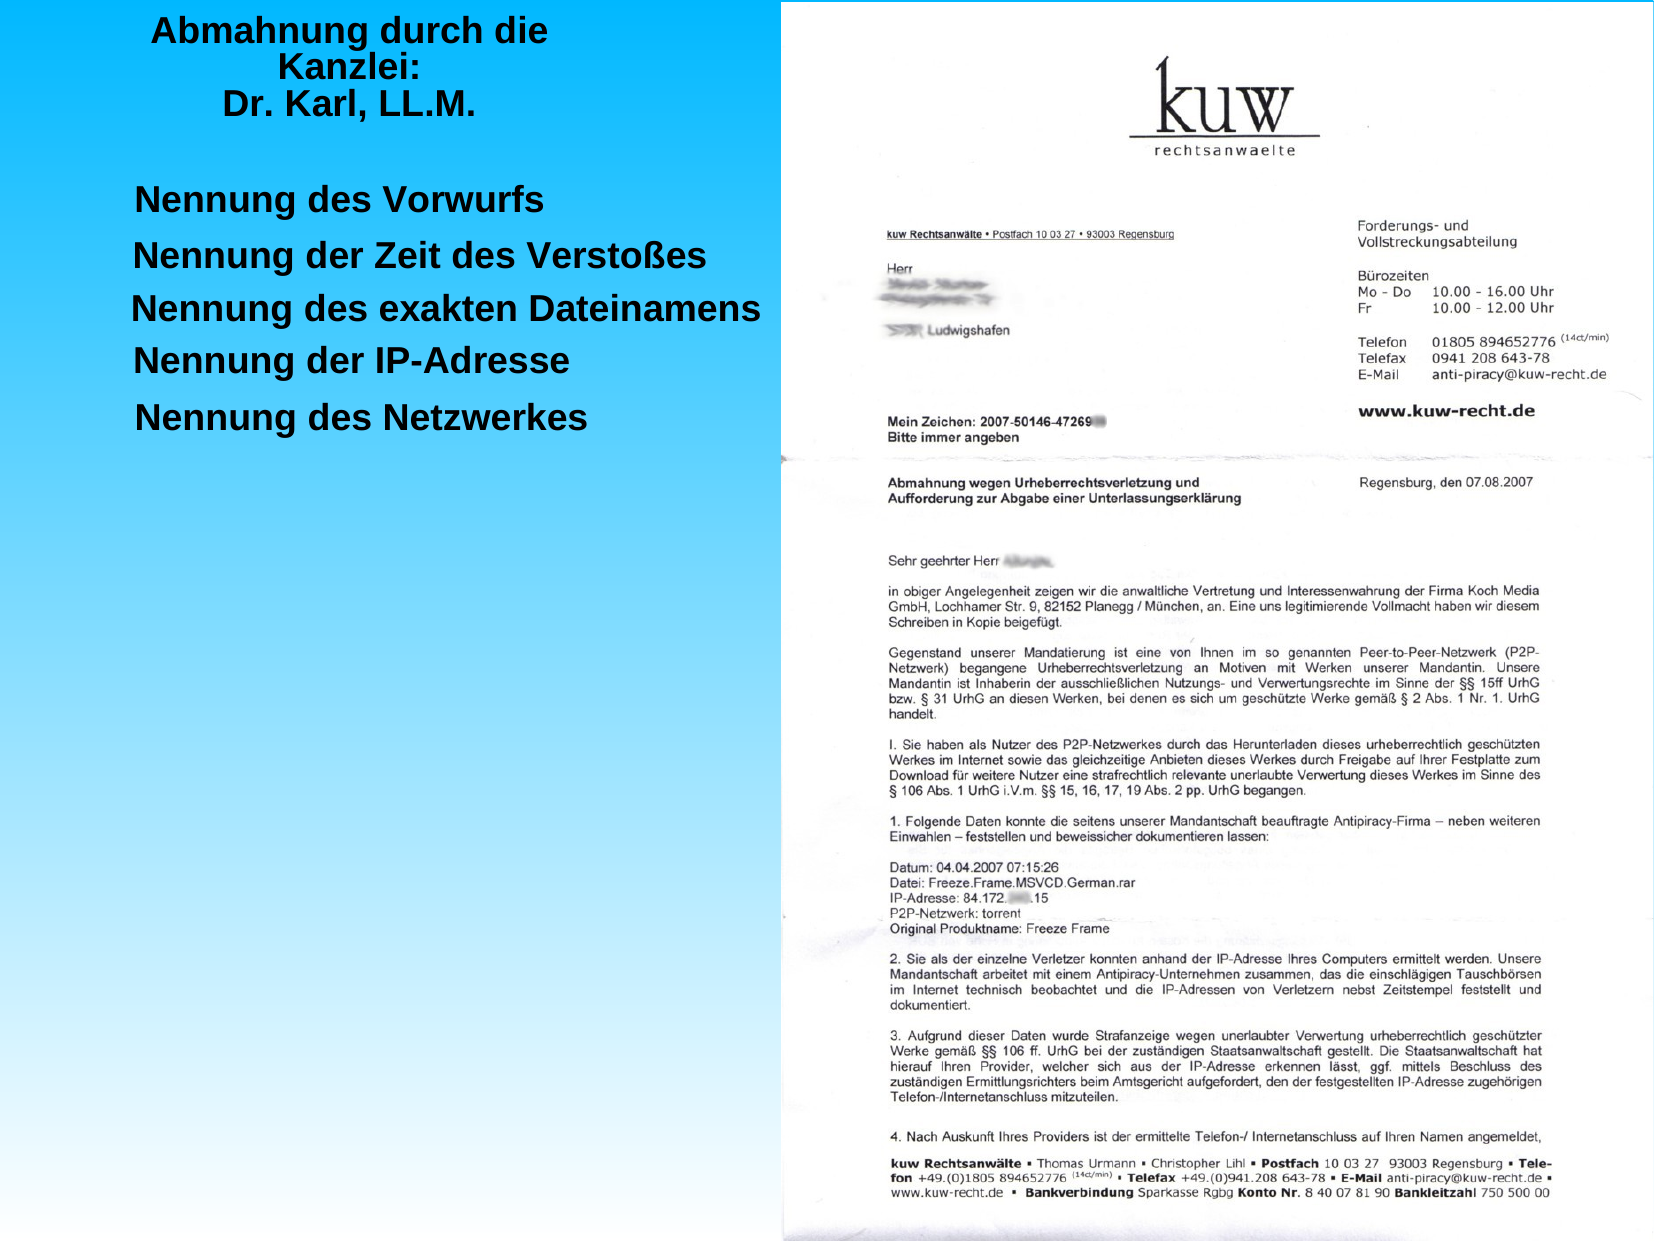

Abmahnung durch die Kanzlei:
Dr. Karl, LL.M.
Nennung des Vorwurfs
Nennung der Zeit des Verstoßes
Nennung des exakten Dateinamens
Nennung der IP-Adresse
Nennung des Netzwerkes